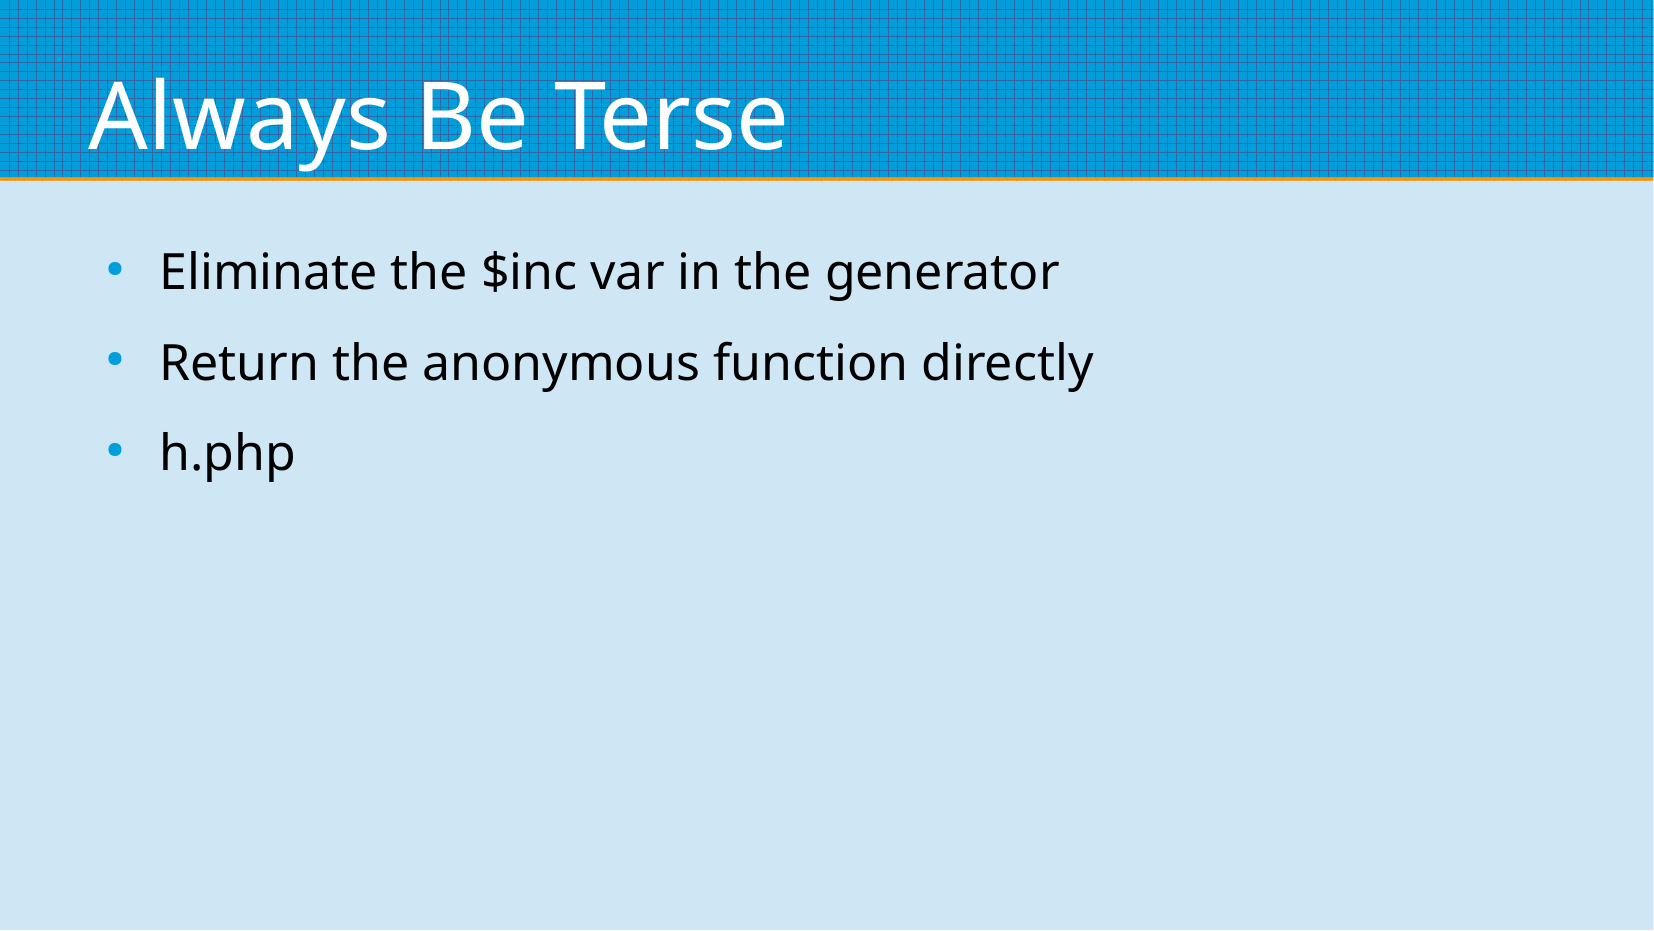

# Always Be Terse
Eliminate the $inc var in the generator
Return the anonymous function directly
h.php